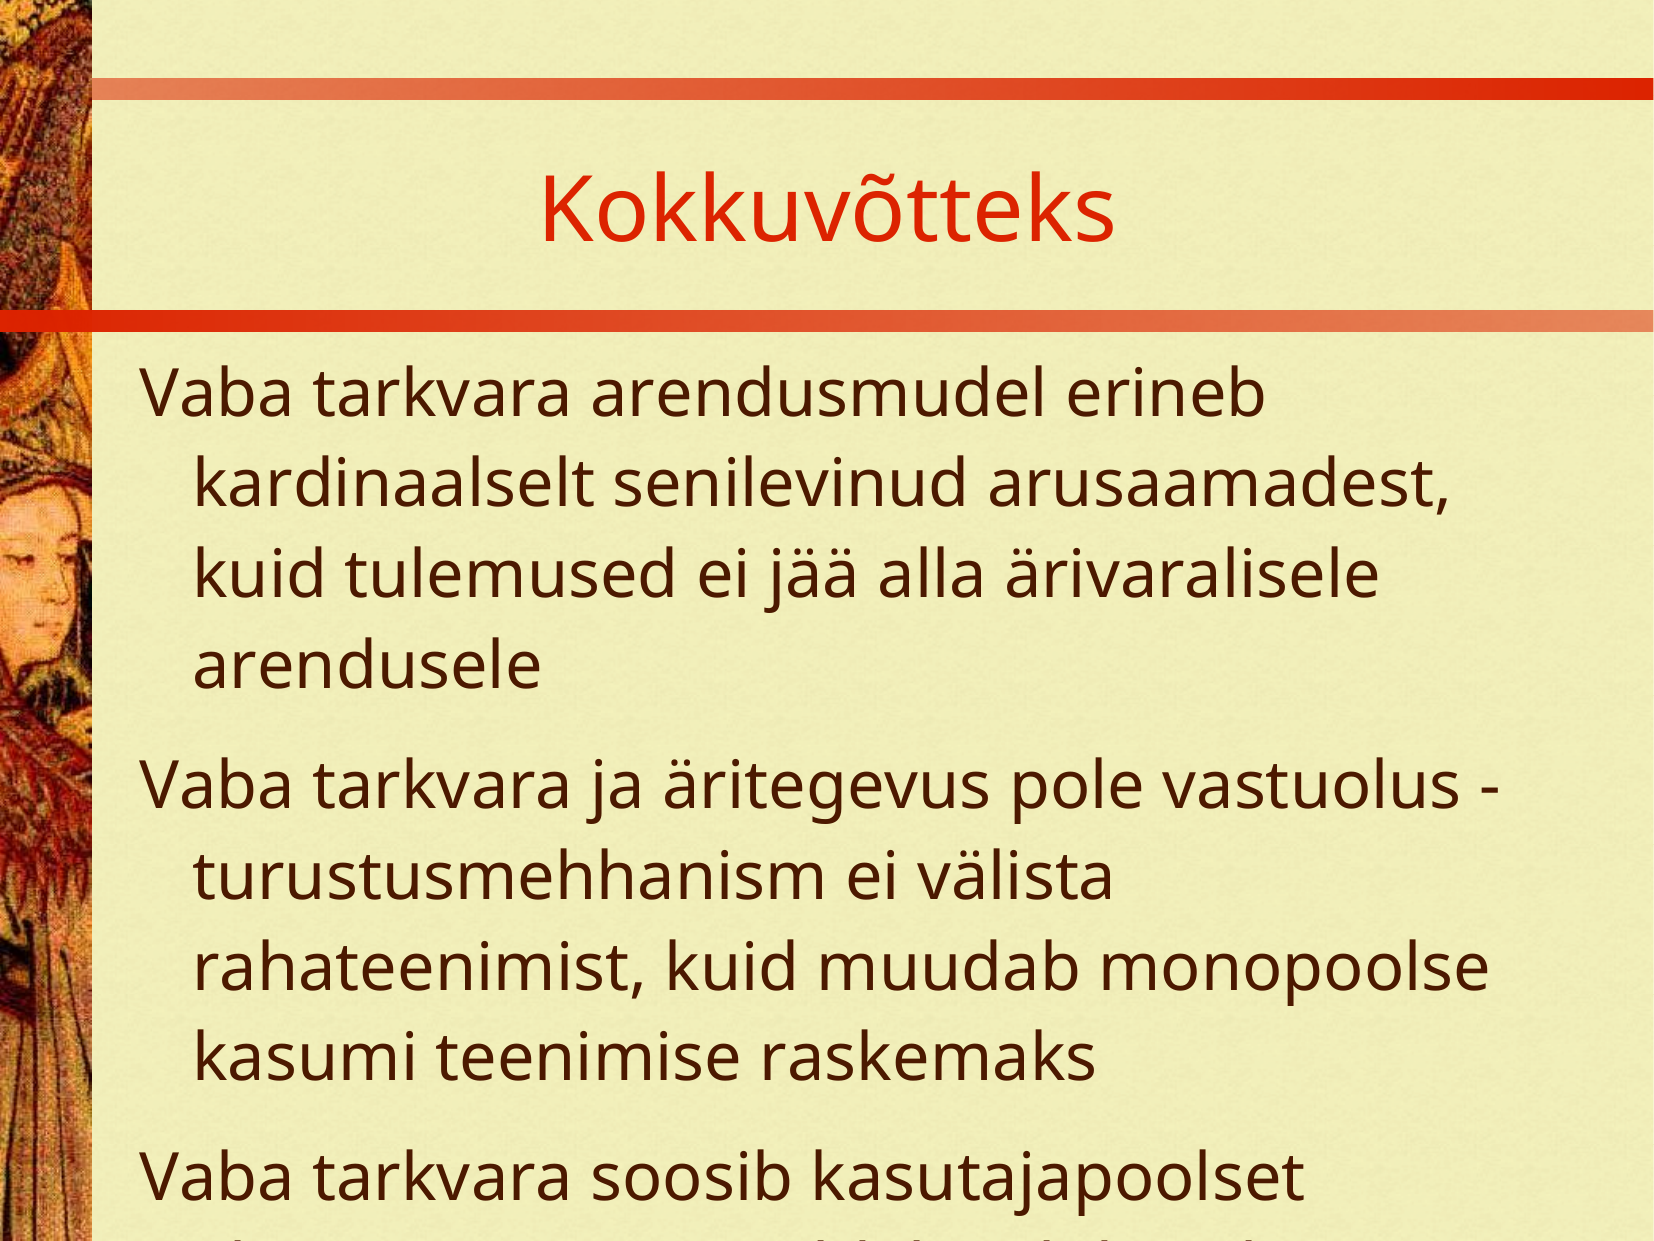

# Kokkuvõtteks
Vaba tarkvara arendusmudel erineb kardinaalselt senilevinud arusaamadest, kuid tulemused ei jää alla ärivaralisele arendusele
Vaba tarkvara ja äritegevus pole vastuolus - turustusmehhanism ei välista rahateenimist, kuid muudab monopoolse kasumi teenimise raskemaks
Vaba tarkvara soosib kasutajapoolset algatust ning võimaldab valida sobiva teenusemudeli